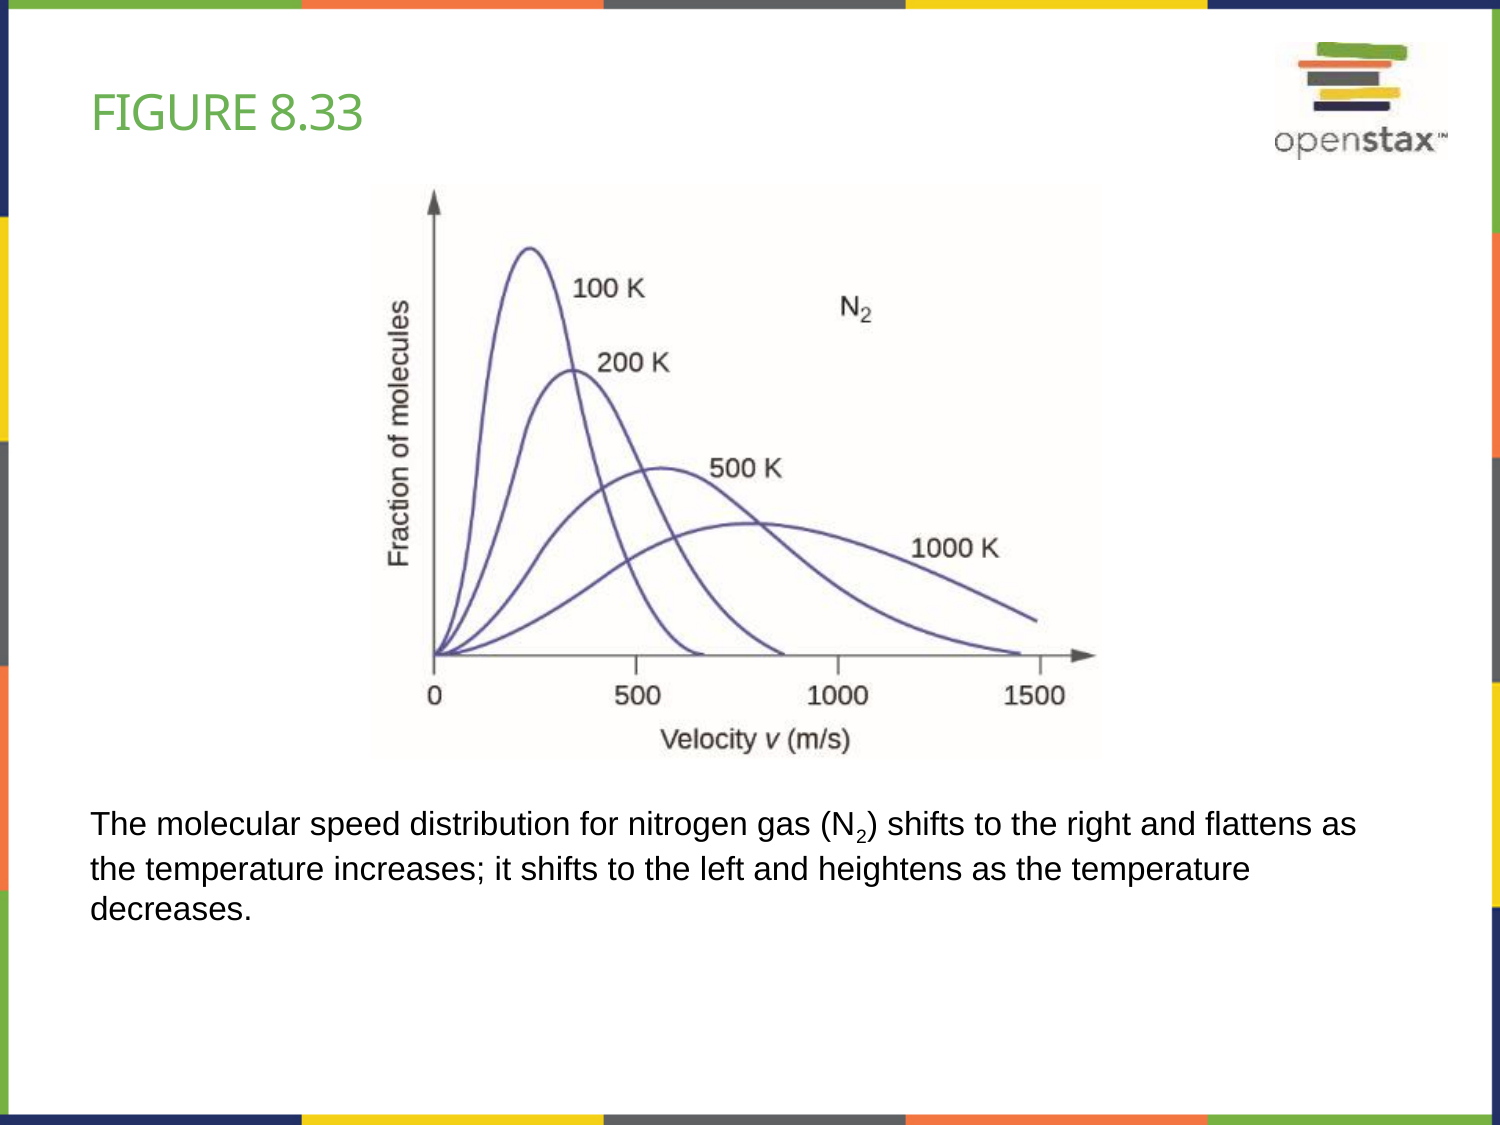

# Figure 8.33
The molecular speed distribution for nitrogen gas (N2) shifts to the right and flattens as the temperature increases; it shifts to the left and heightens as the temperature decreases.